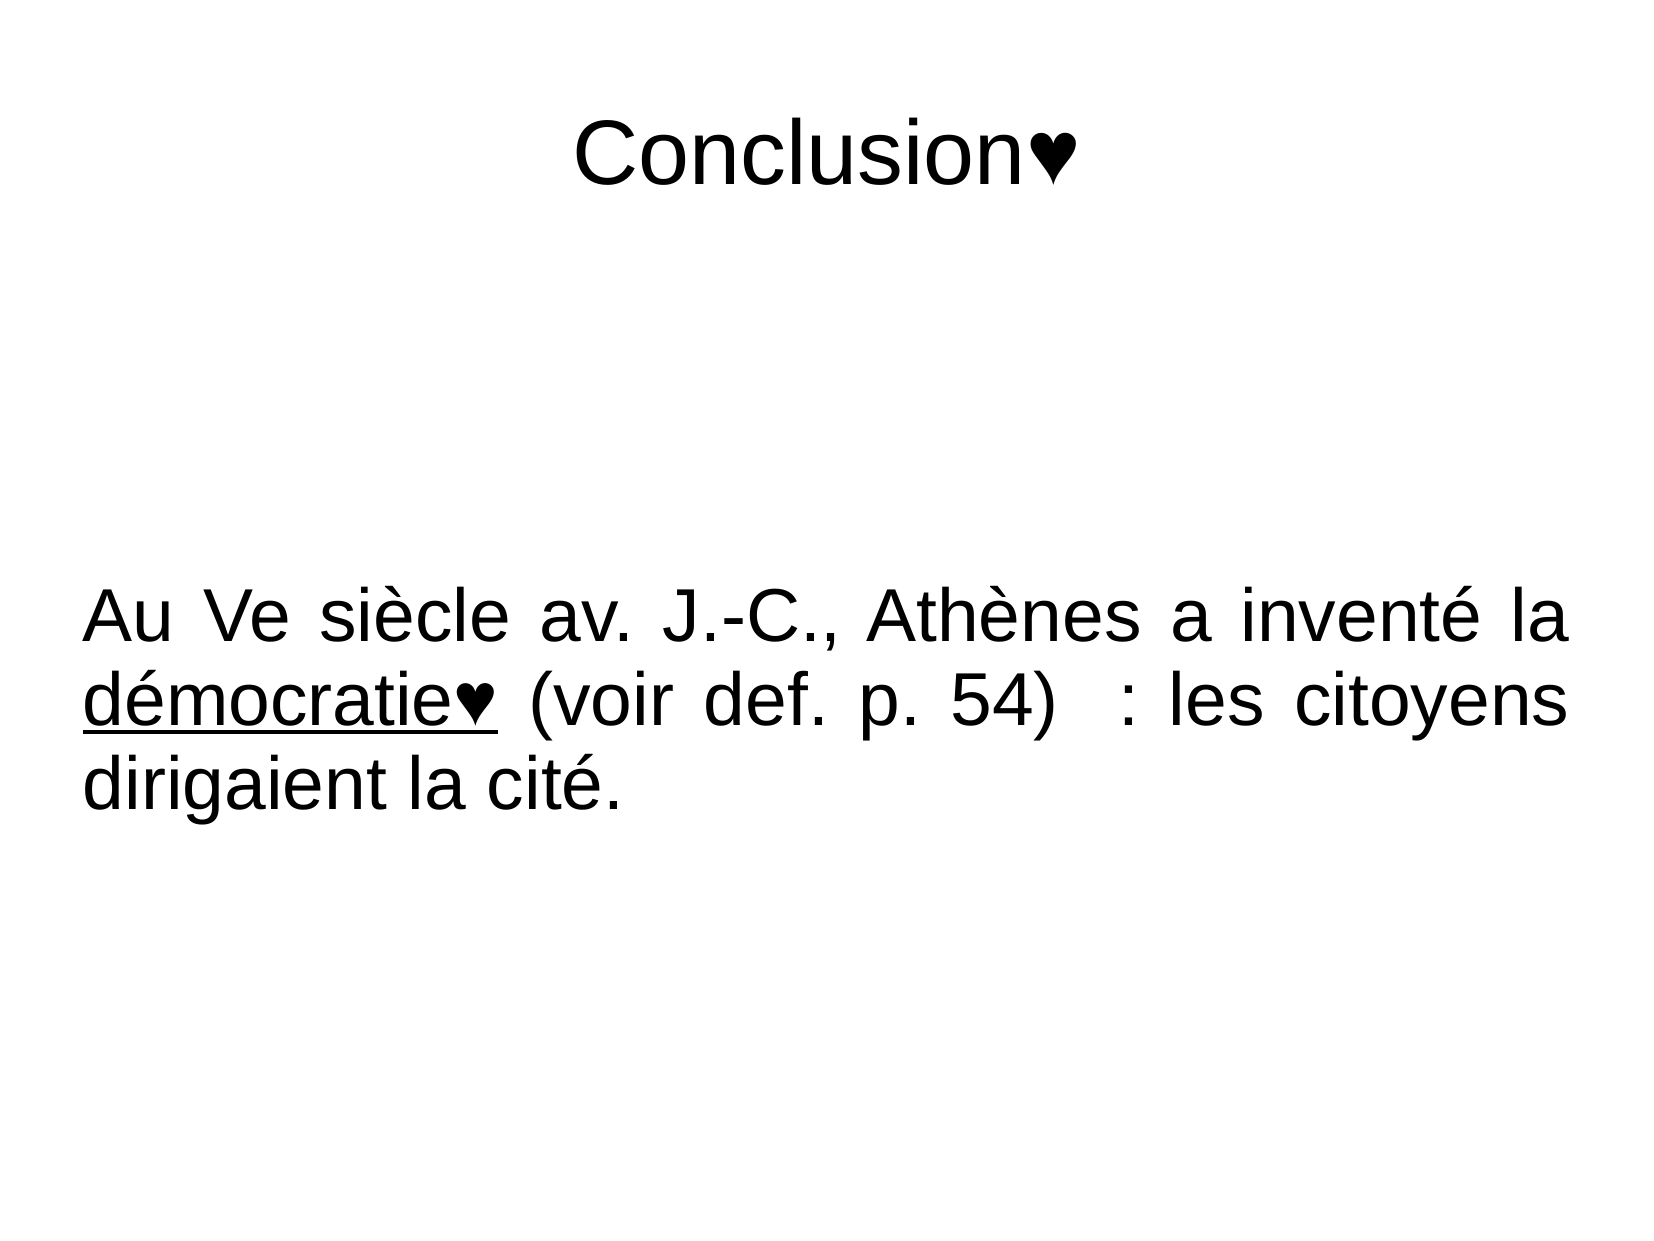

# Conclusion♥
Au Ve siècle av. J.-C., Athènes a inventé la démocratie♥ (voir def. p. 54) : les citoyens dirigaient la cité.